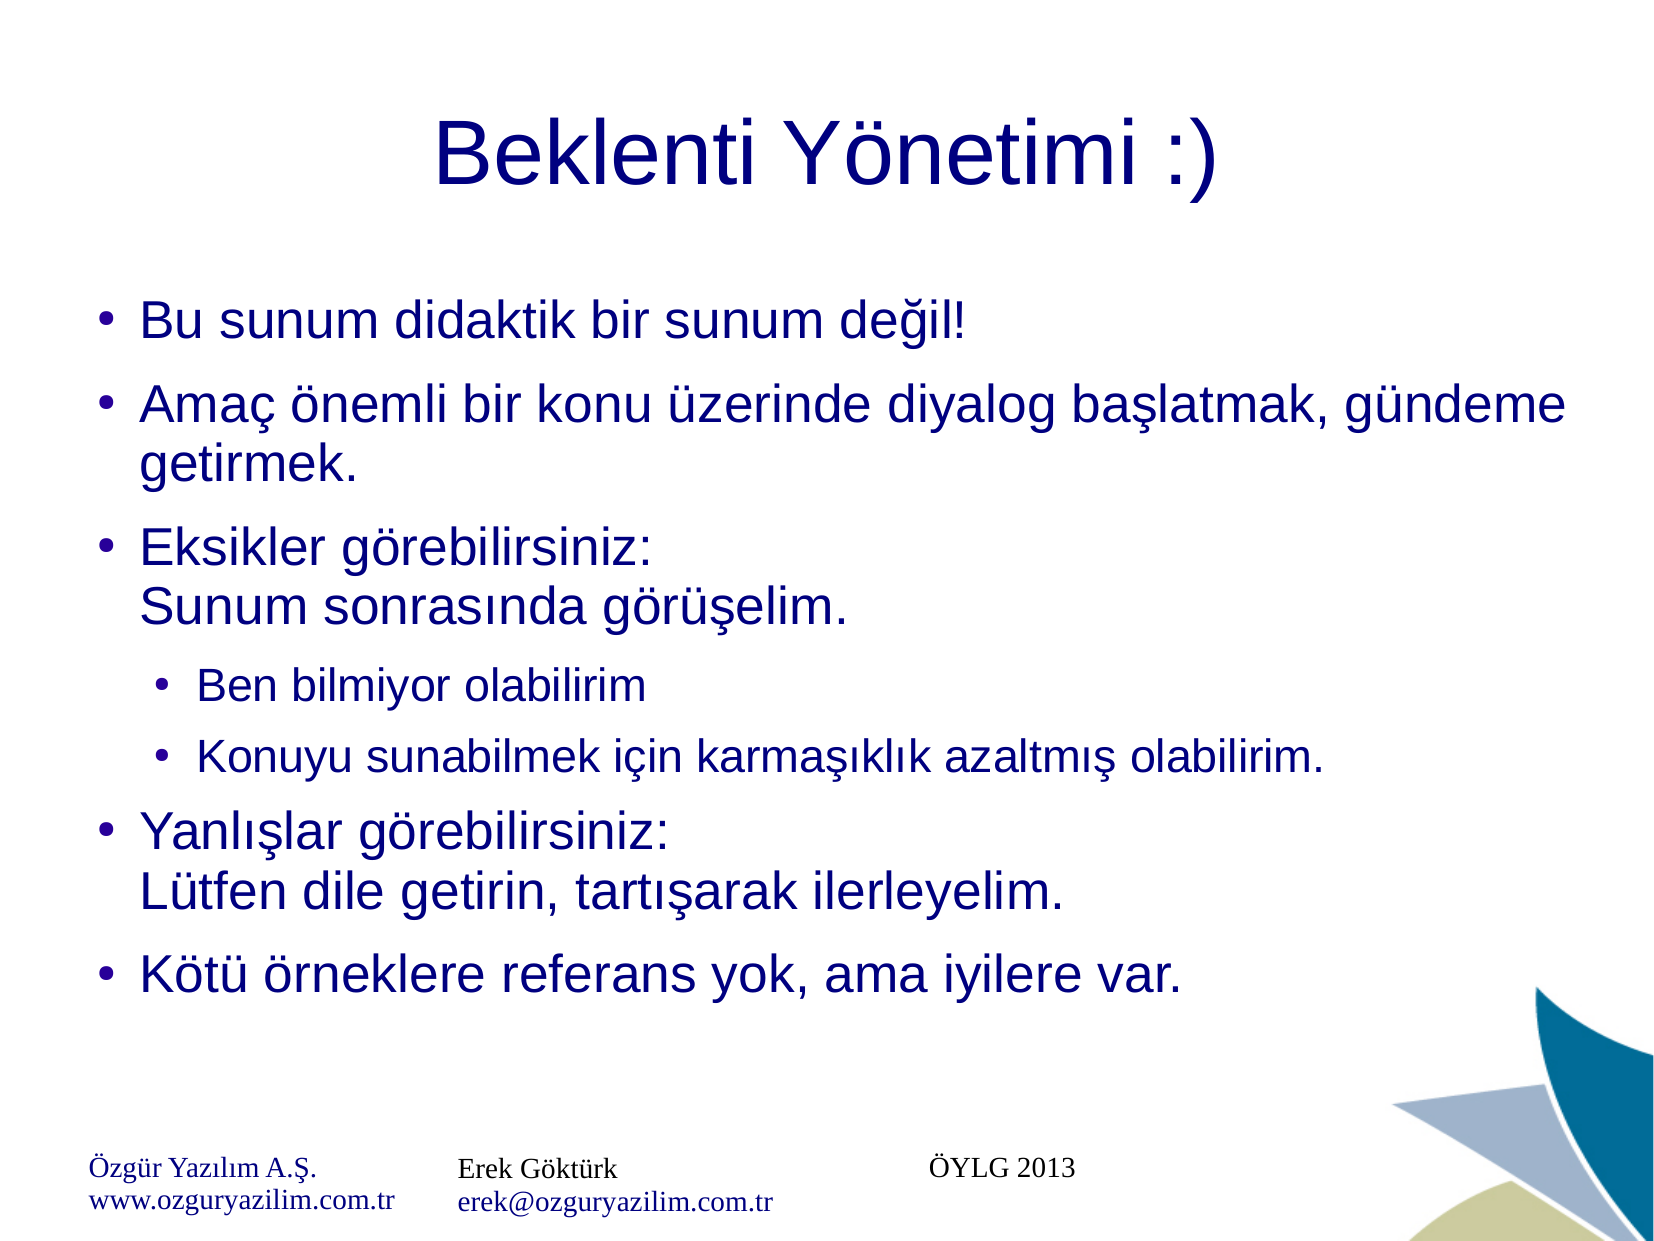

# Beklenti Yönetimi :)
Bu sunum didaktik bir sunum değil!
Amaç önemli bir konu üzerinde diyalog başlatmak, gündeme getirmek.
Eksikler görebilirsiniz:
Sunum sonrasında görüşelim.
Ben bilmiyor olabilirim
Konuyu sunabilmek için karmaşıklık azaltmış olabilirim.
Yanlışlar görebilirsiniz:
Lütfen dile getirin, tartışarak ilerleyelim.
Kötü örneklere referans yok, ama iyilere var.